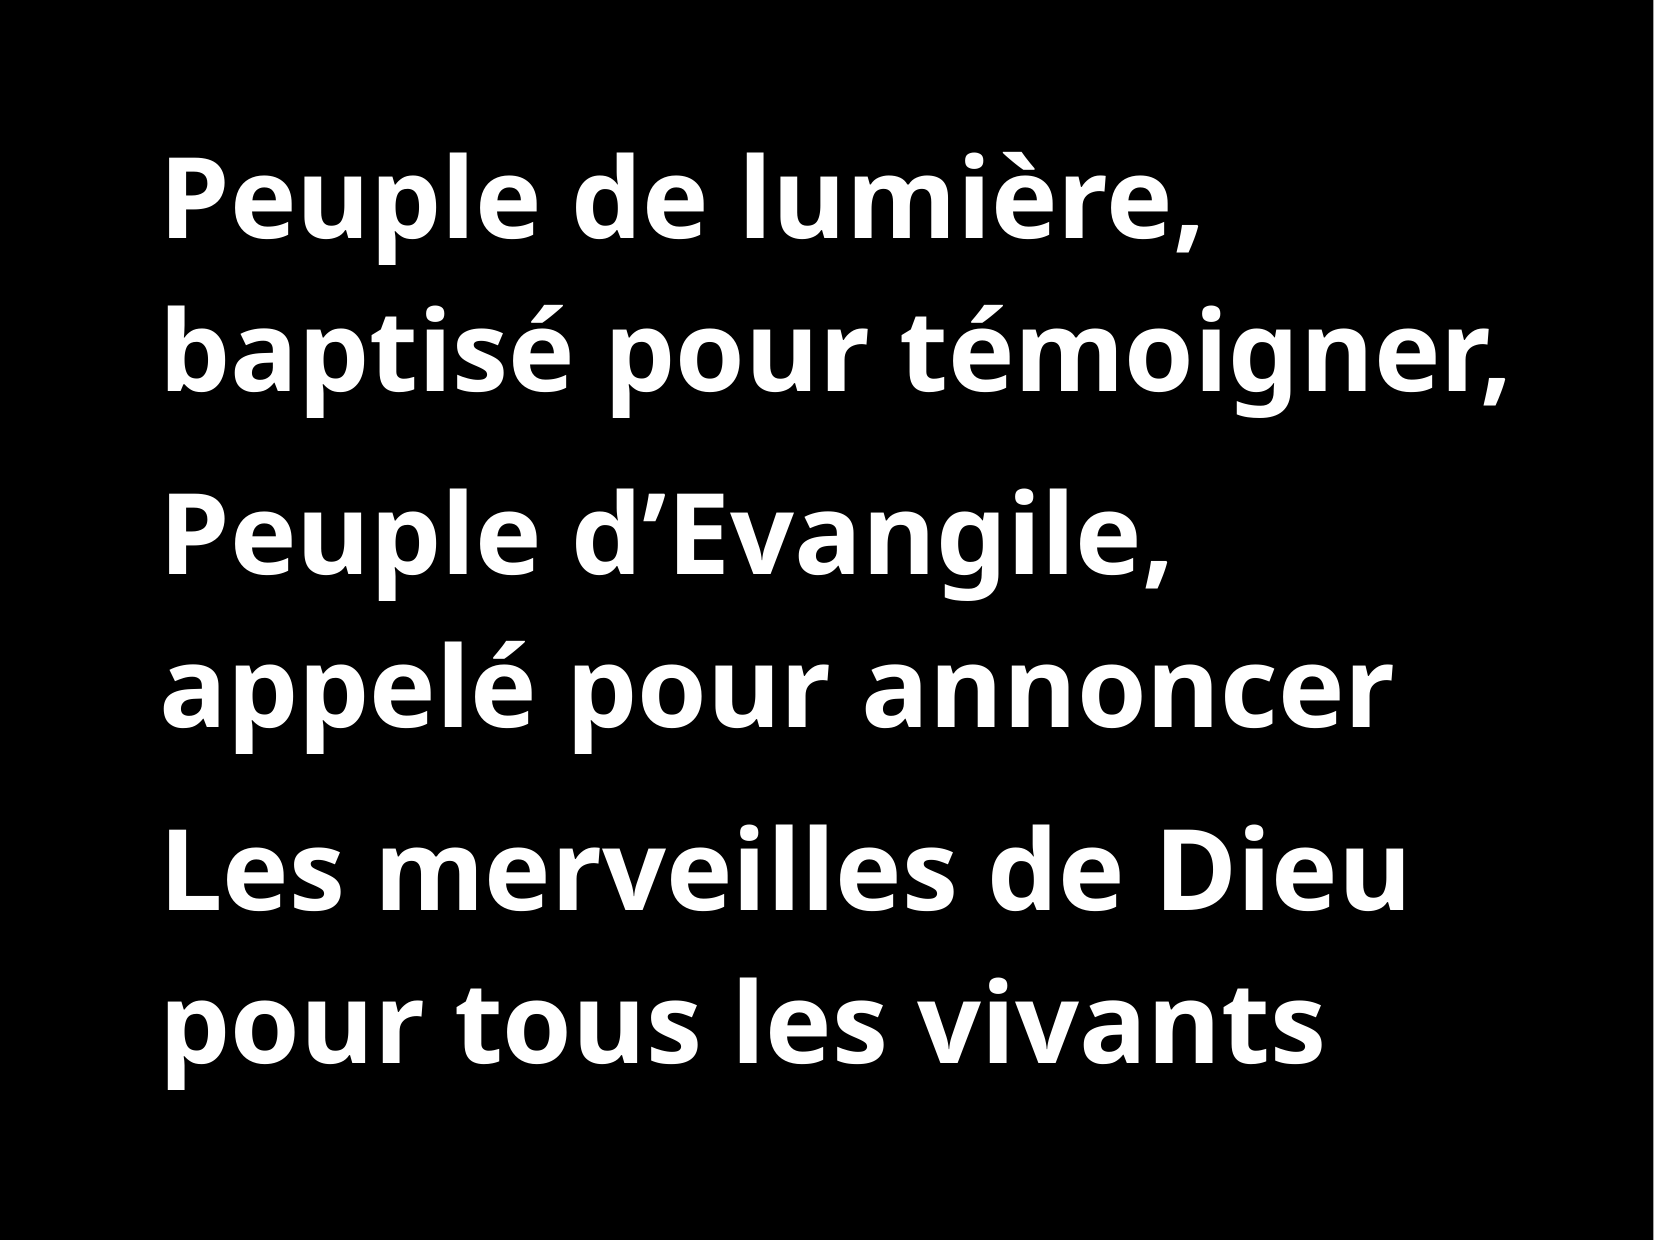

# Peuple de lumière, baptisé pour témoigner,
Peuple d’Evangile, appelé pour annoncer
Les merveilles de Dieu pour tous les vivants